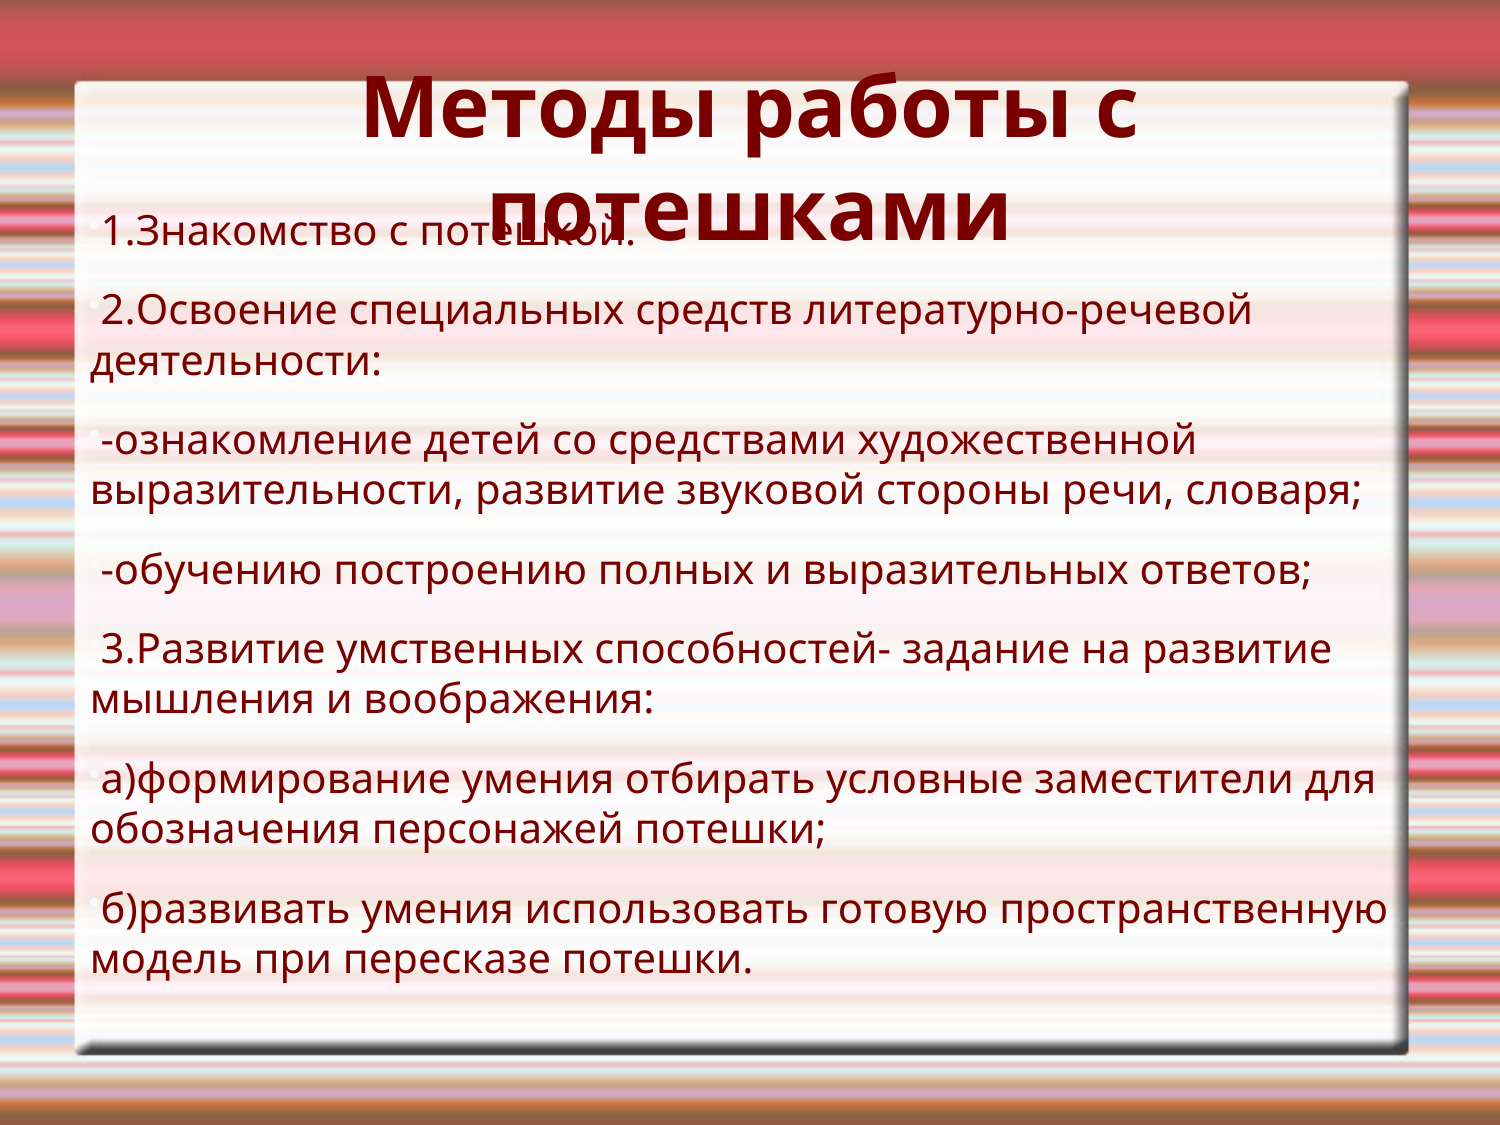

# Методы работы с потешками
1.Знакомство с потешкой.
2.Освоение специальных средств литературно-речевой деятельности:
-ознакомление детей со средствами художественной выразительности, развитие звуковой стороны речи, словаря;
-обучению построению полных и выразительных ответов;
3.Развитие умственных способностей- задание на развитие мышления и воображения:
а)формирование умения отбирать условные заместители для обозначения персонажей потешки;
б)развивать умения использовать готовую пространственную модель при пересказе потешки.